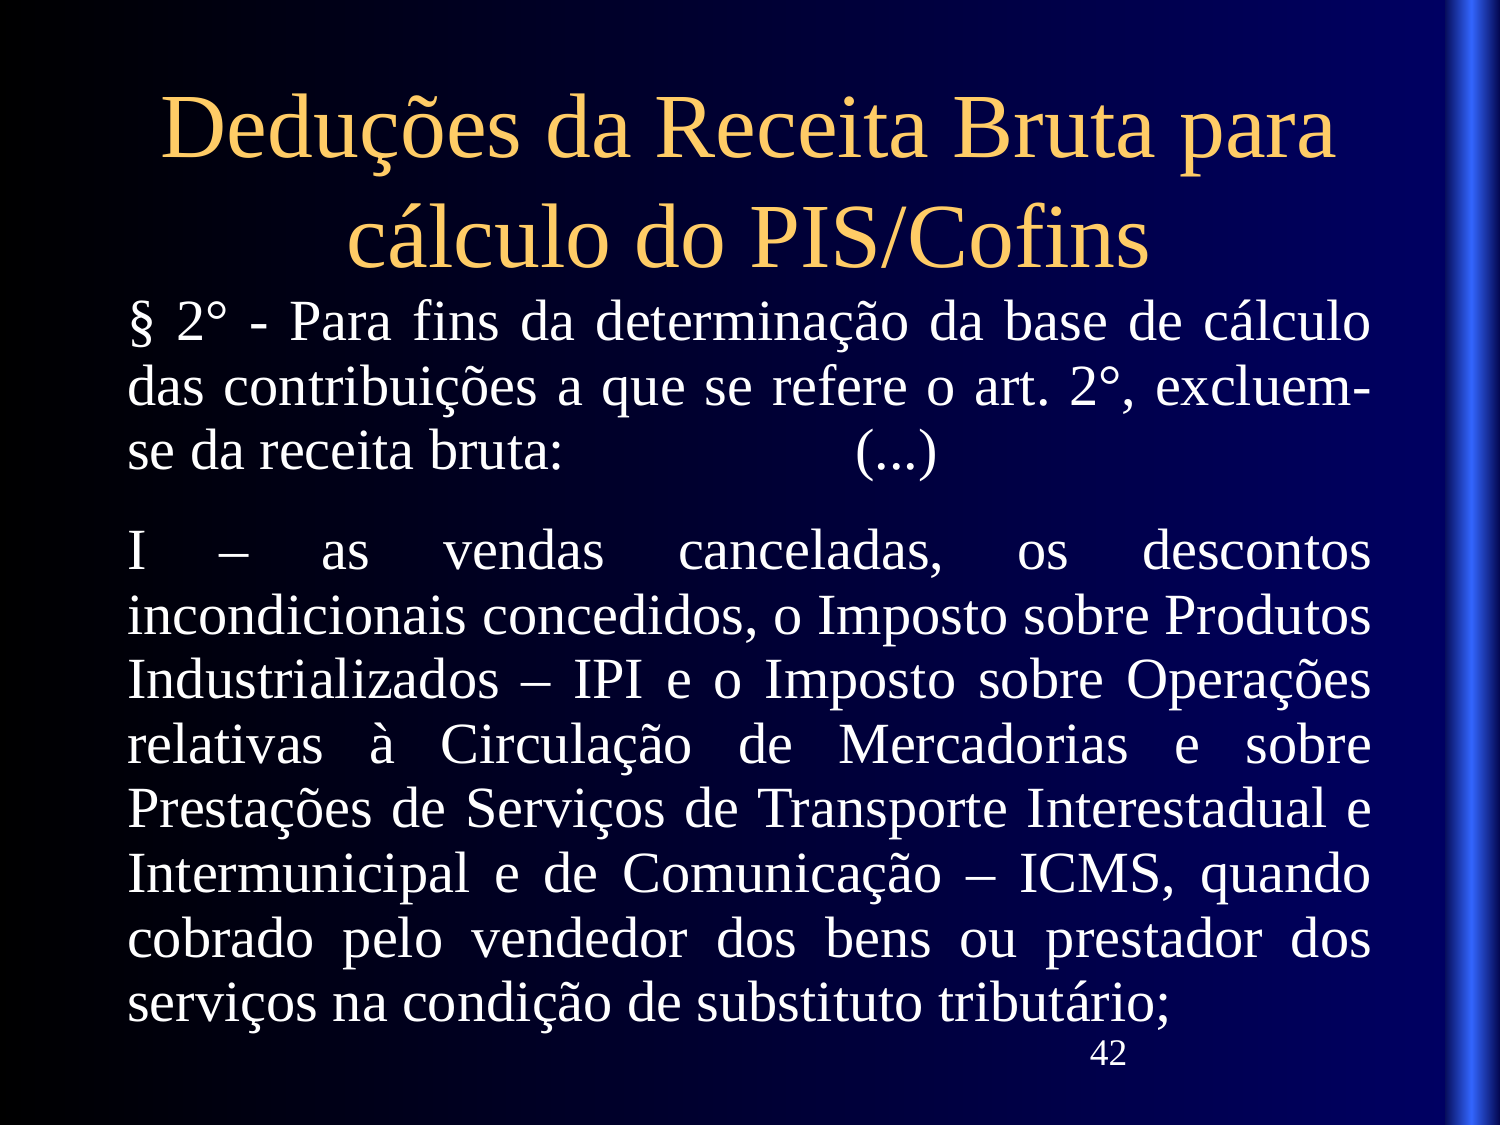

# Deduções da Receita Bruta para cálculo do PIS/Cofins
§ 2° - Para fins da determinação da base de cálculo das contribuições a que se refere o art. 2°, excluem-se da receita bruta: (...)
I – as vendas canceladas, os descontos incondicionais concedidos, o Imposto sobre Produtos Industrializados – IPI e o Imposto sobre Operações relativas à Circulação de Mercadorias e sobre Prestações de Serviços de Transporte Interestadual e Intermunicipal e de Comunicação – ICMS, quando cobrado pelo vendedor dos bens ou prestador dos serviços na condição de substituto tributário;